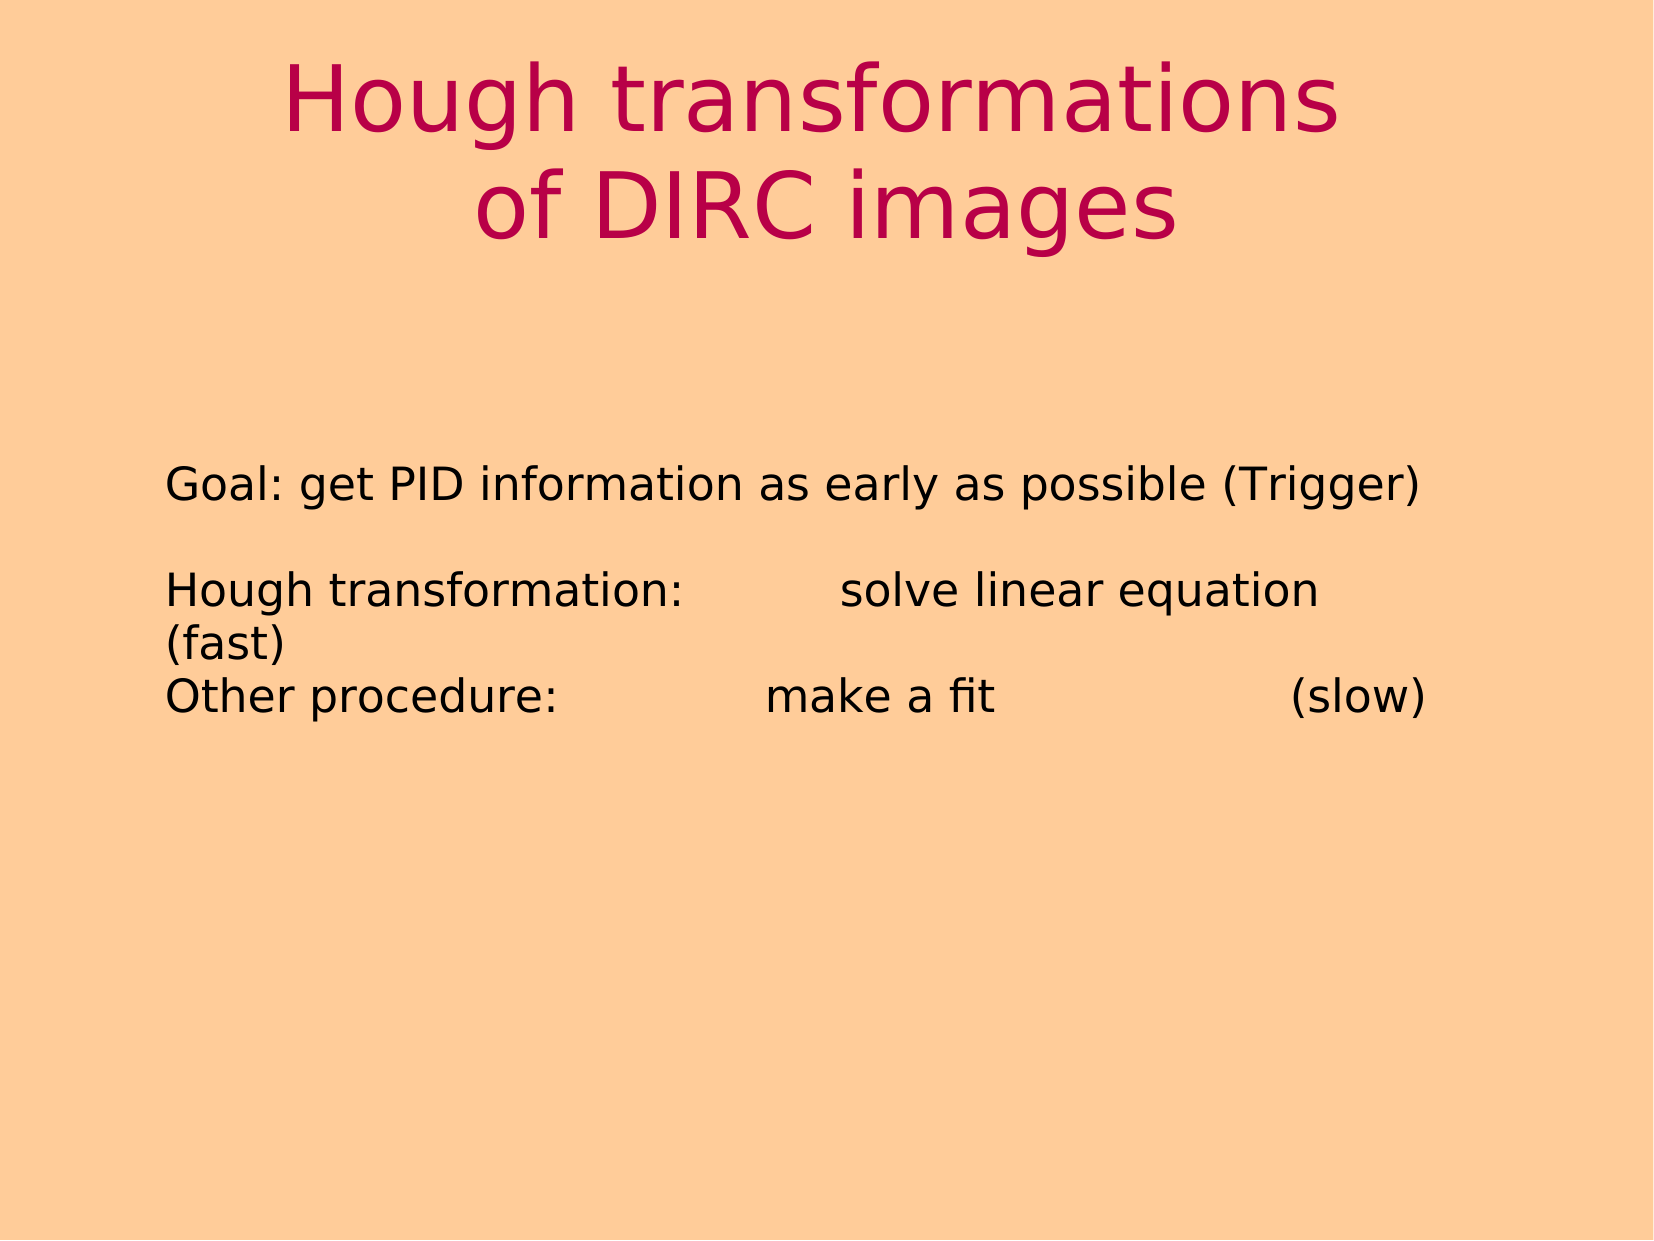

# Hough transformations of DIRC images
Goal: get PID information as early as possible (Trigger)
Hough transformation: 		solve linear equation 	(fast)
Other procedure: 		make a fit				(slow)